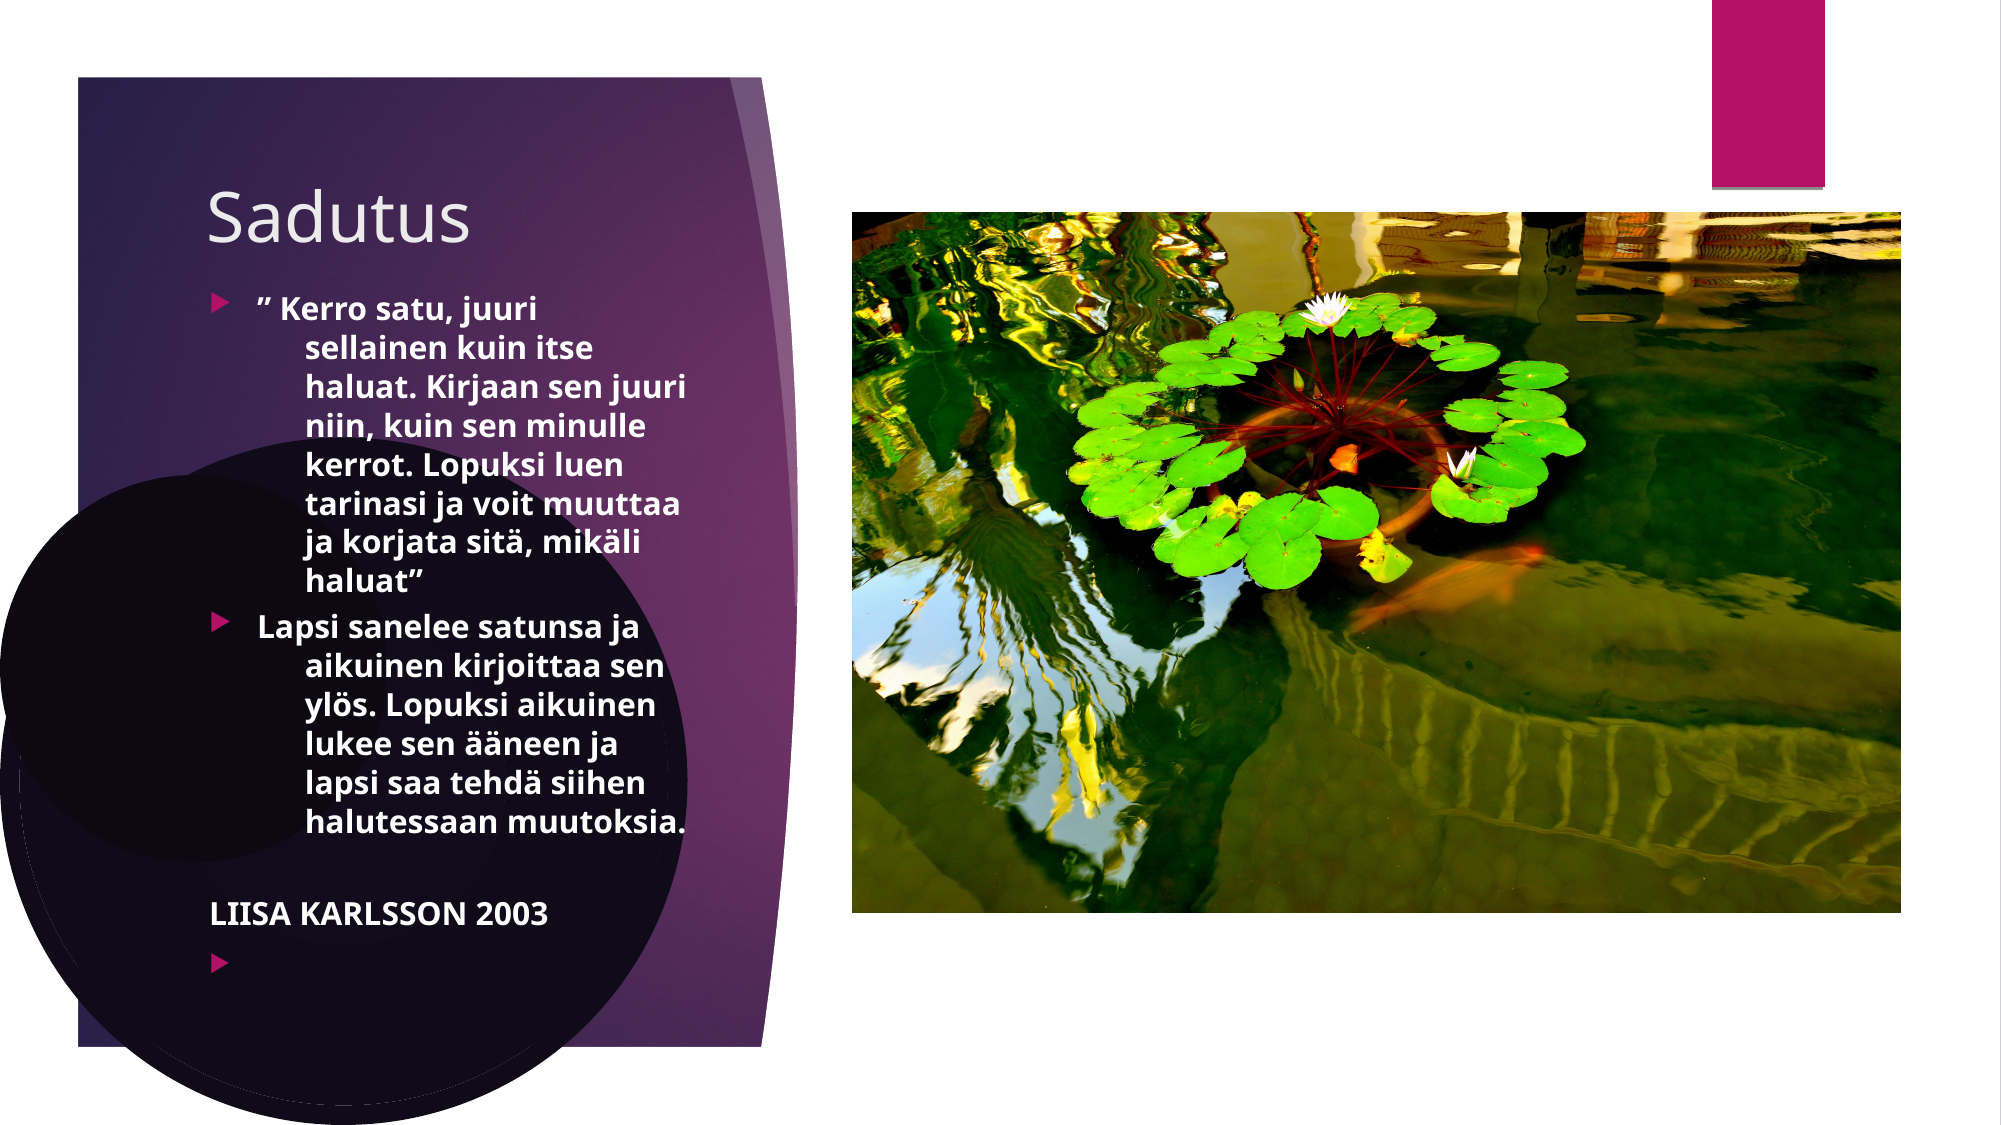

# Sadutus
” Kerro satu, juuri sellainen kuin itse haluat. Kirjaan sen juuri niin, kuin sen minulle kerrot. Lopuksi luen tarinasi ja voit muuttaa ja korjata sitä, mikäli haluat”
Lapsi sanelee satunsa ja aikuinen kirjoittaa sen ylös. Lopuksi aikuinen lukee sen ääneen ja lapsi saa tehdä siihen halutessaan muutoksia.
LIISA KARLSSON 2003